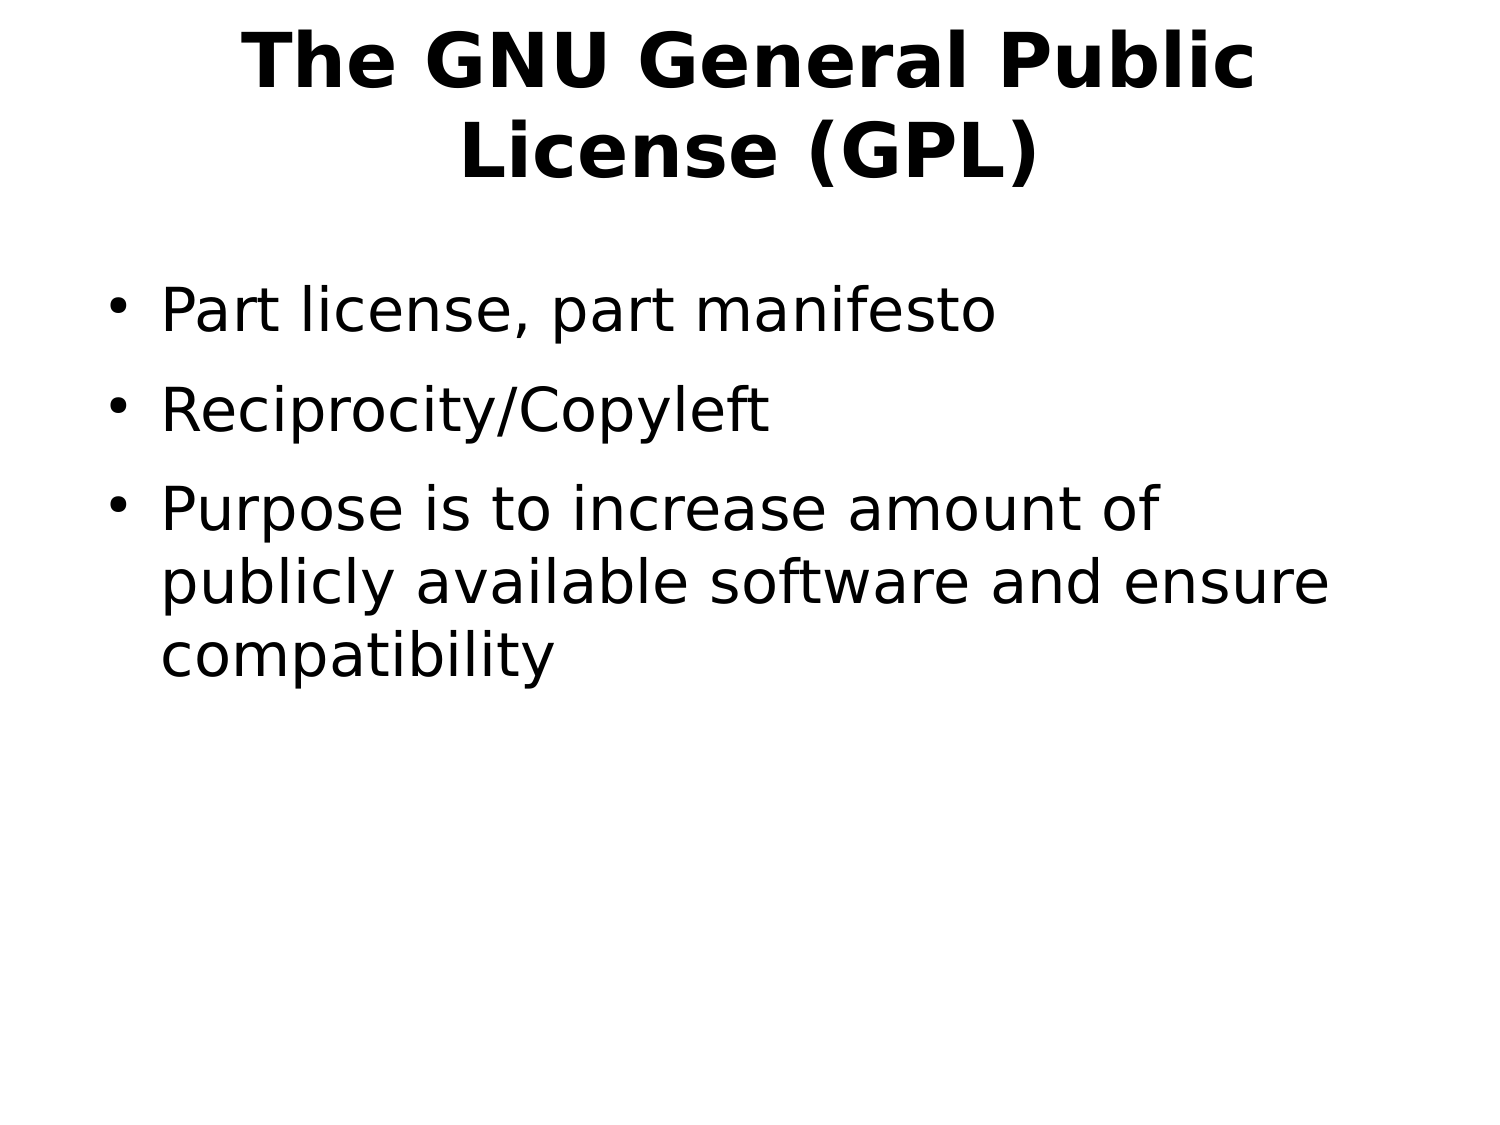

# The GNU General Public License (GPL)
Part license, part manifesto
Reciprocity/Copyleft
Purpose is to increase amount of publicly available software and ensure compatibility